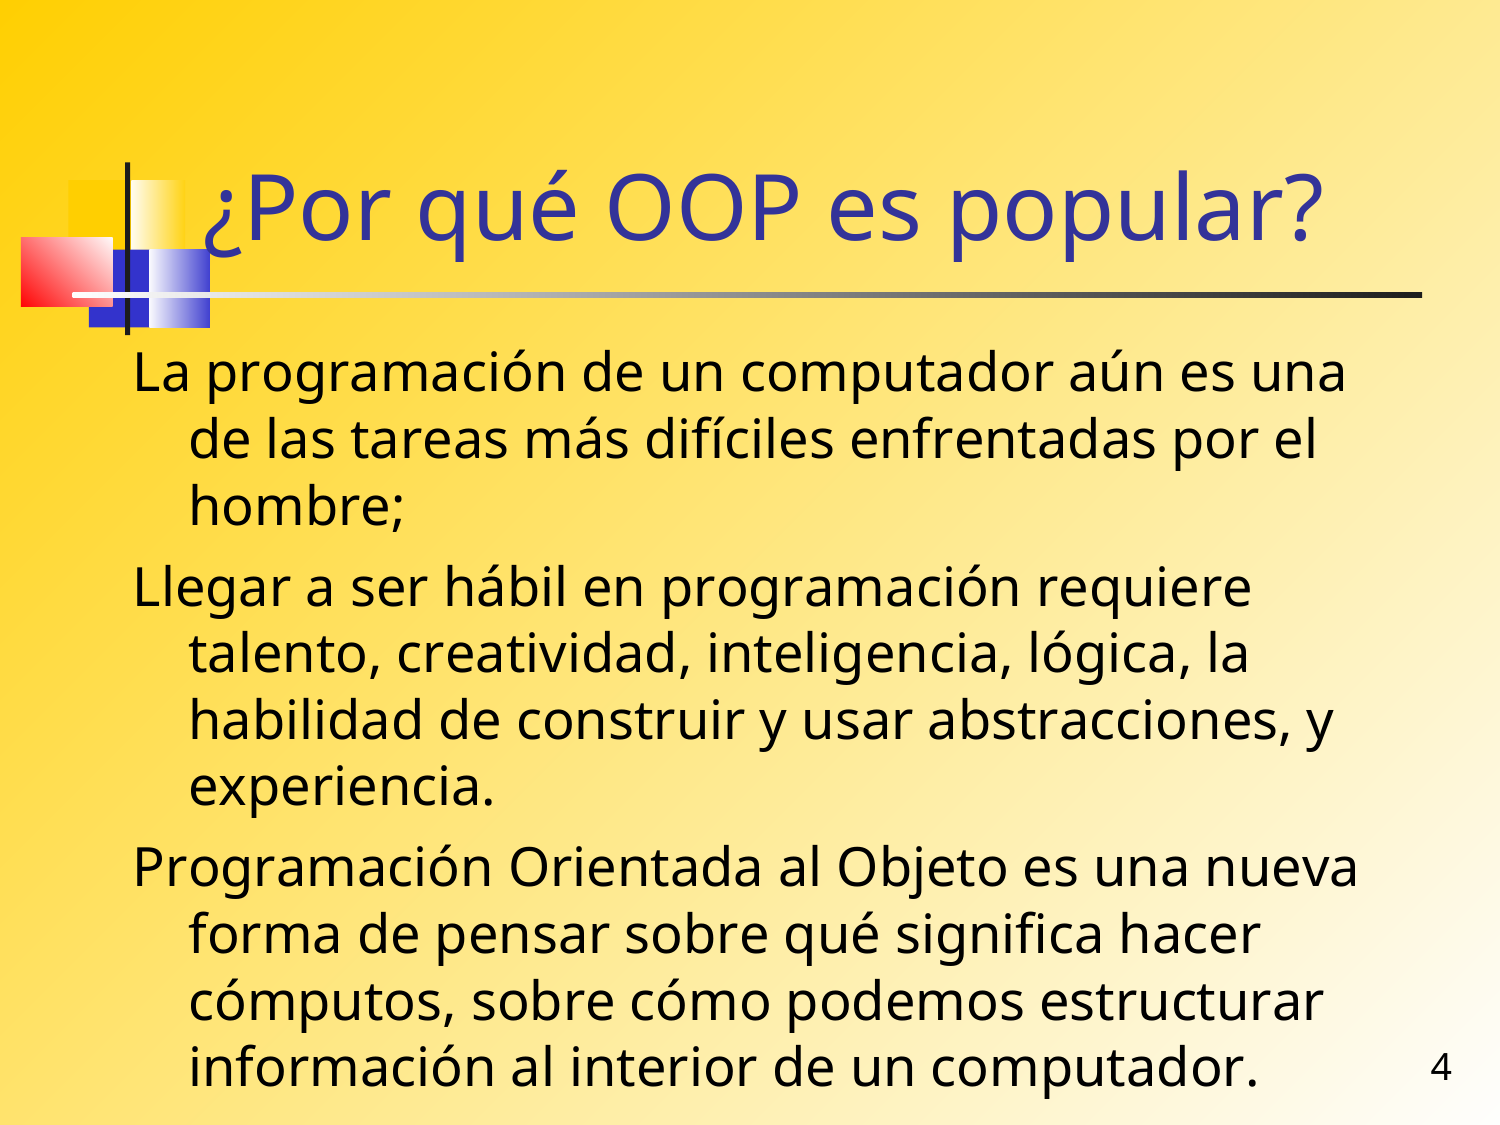

# ¿Por qué OOP es popular?
La programación de un computador aún es una de las tareas más difíciles enfrentadas por el hombre;
Llegar a ser hábil en programación requiere talento, creatividad, inteligencia, lógica, la habilidad de construir y usar abstracciones, y experiencia.
Programación Orientada al Objeto es una nueva forma de pensar sobre qué significa hacer cómputos, sobre cómo podemos estructurar información al interior de un computador.
4